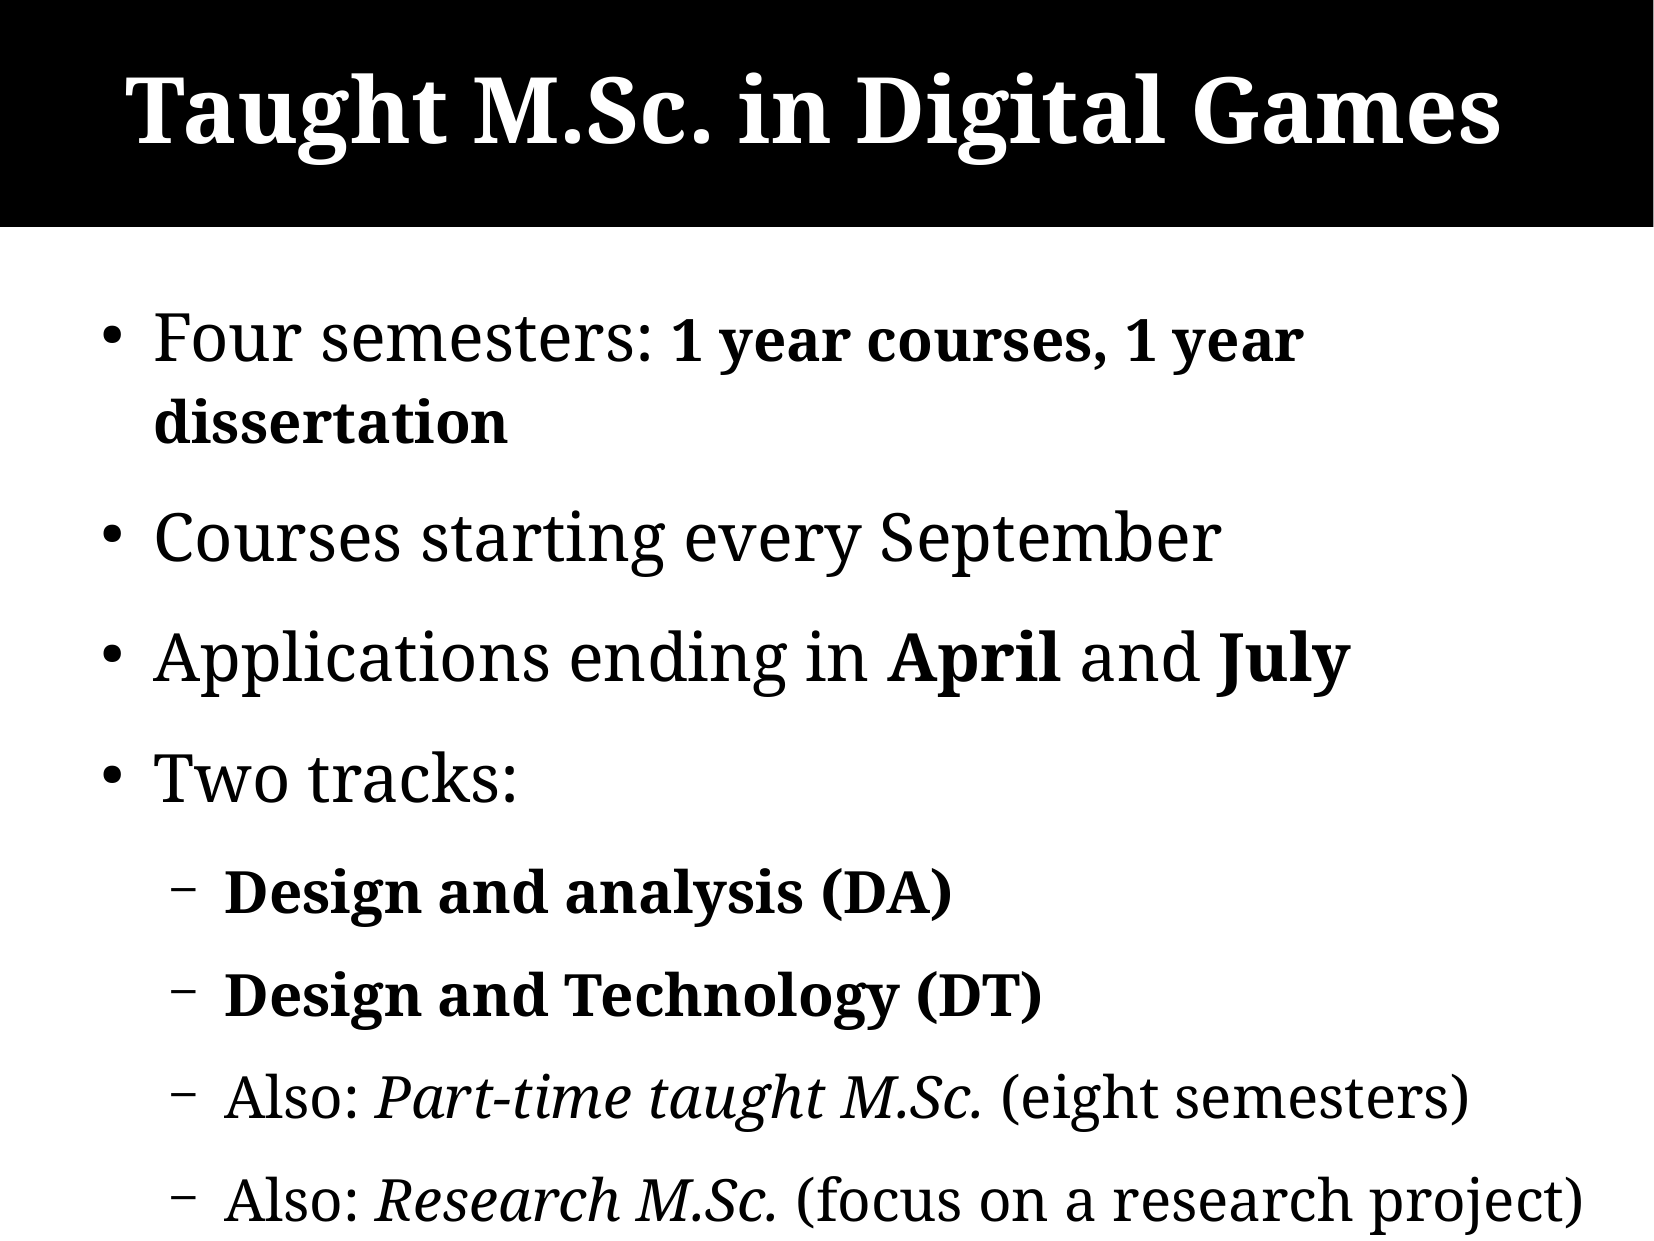

# Taught M.Sc. in Digital Games
Four semesters: 1 year courses, 1 year dissertation
Courses starting every September
Applications ending in April and July
Two tracks:
Design and analysis (DA)
Design and Technology (DT)
Also: Part-time taught M.Sc. (eight semesters)
Also: Research M.Sc. (focus on a research project)